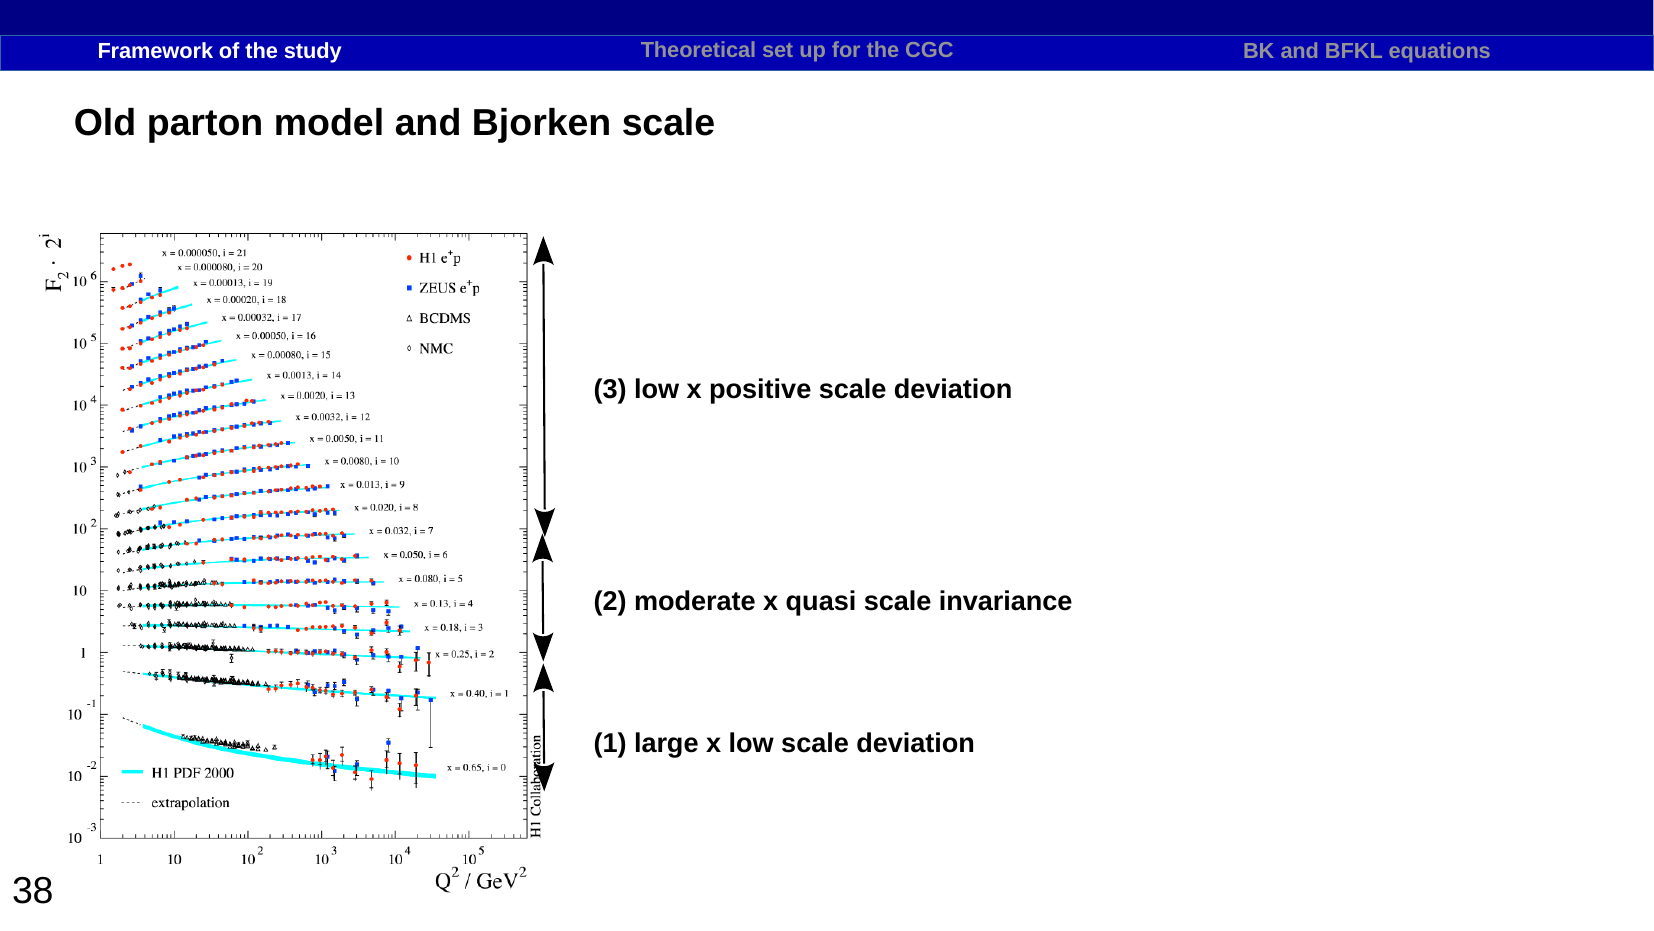

Theoretical set up for the CGC
Framework of the study
BK and BFKL equations
Old parton model and Bjorken scale
(3) low x positive scale deviation
(2) moderate x quasi scale invariance
(1) large x low scale deviation